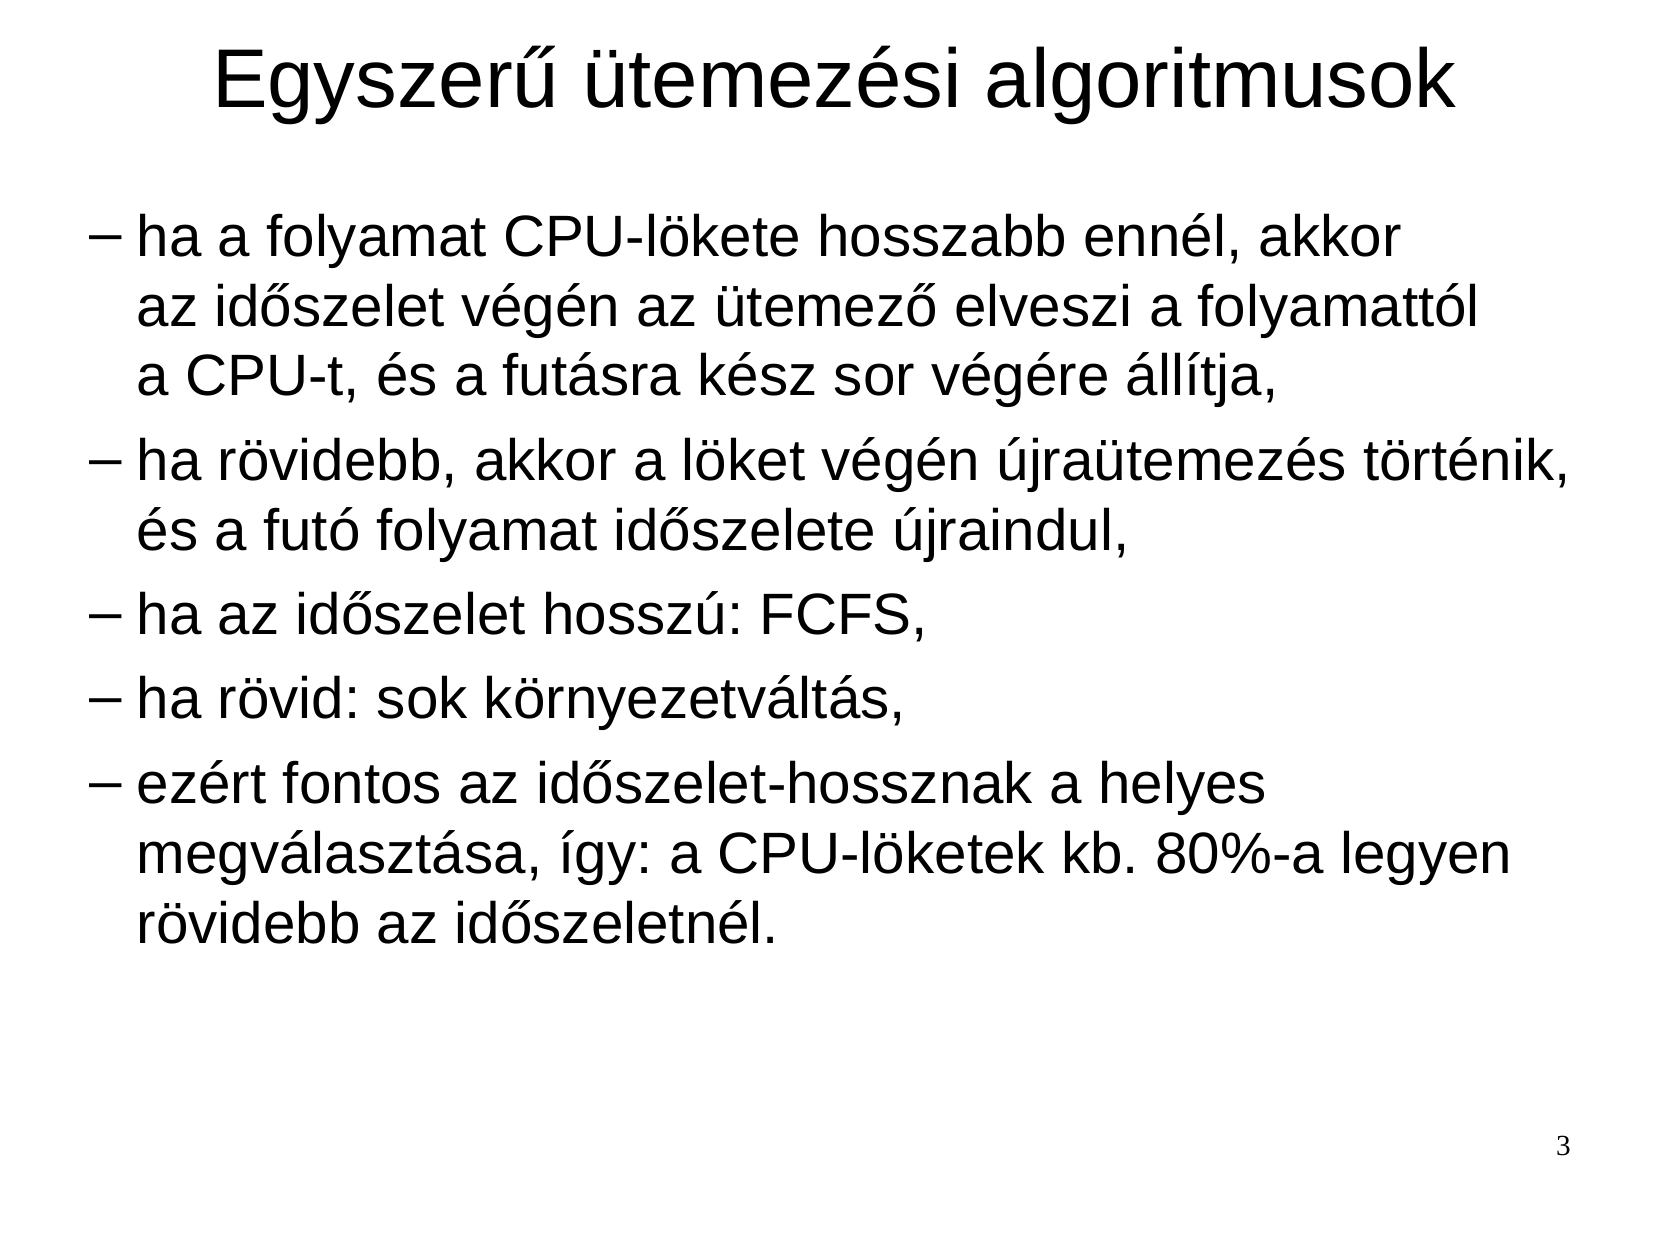

# Egyszerű ütemezési algoritmusok
ha a folyamat CPU-lökete hosszabb ennél, akkor
az időszelet végén az ütemező elveszi a folyamattól
a CPU-t, és a futásra kész sor végére állítja,
ha rövidebb, akkor a löket végén újraütemezés történik, és a futó folyamat időszelete újraindul,
ha az időszelet hosszú: FCFS,
ha rövid: sok környezetváltás,
ezért fontos az időszelet-hossznak a helyes megválasztása, így: a CPU-löketek kb. 80%-a legyen rövidebb az időszeletnél.
3